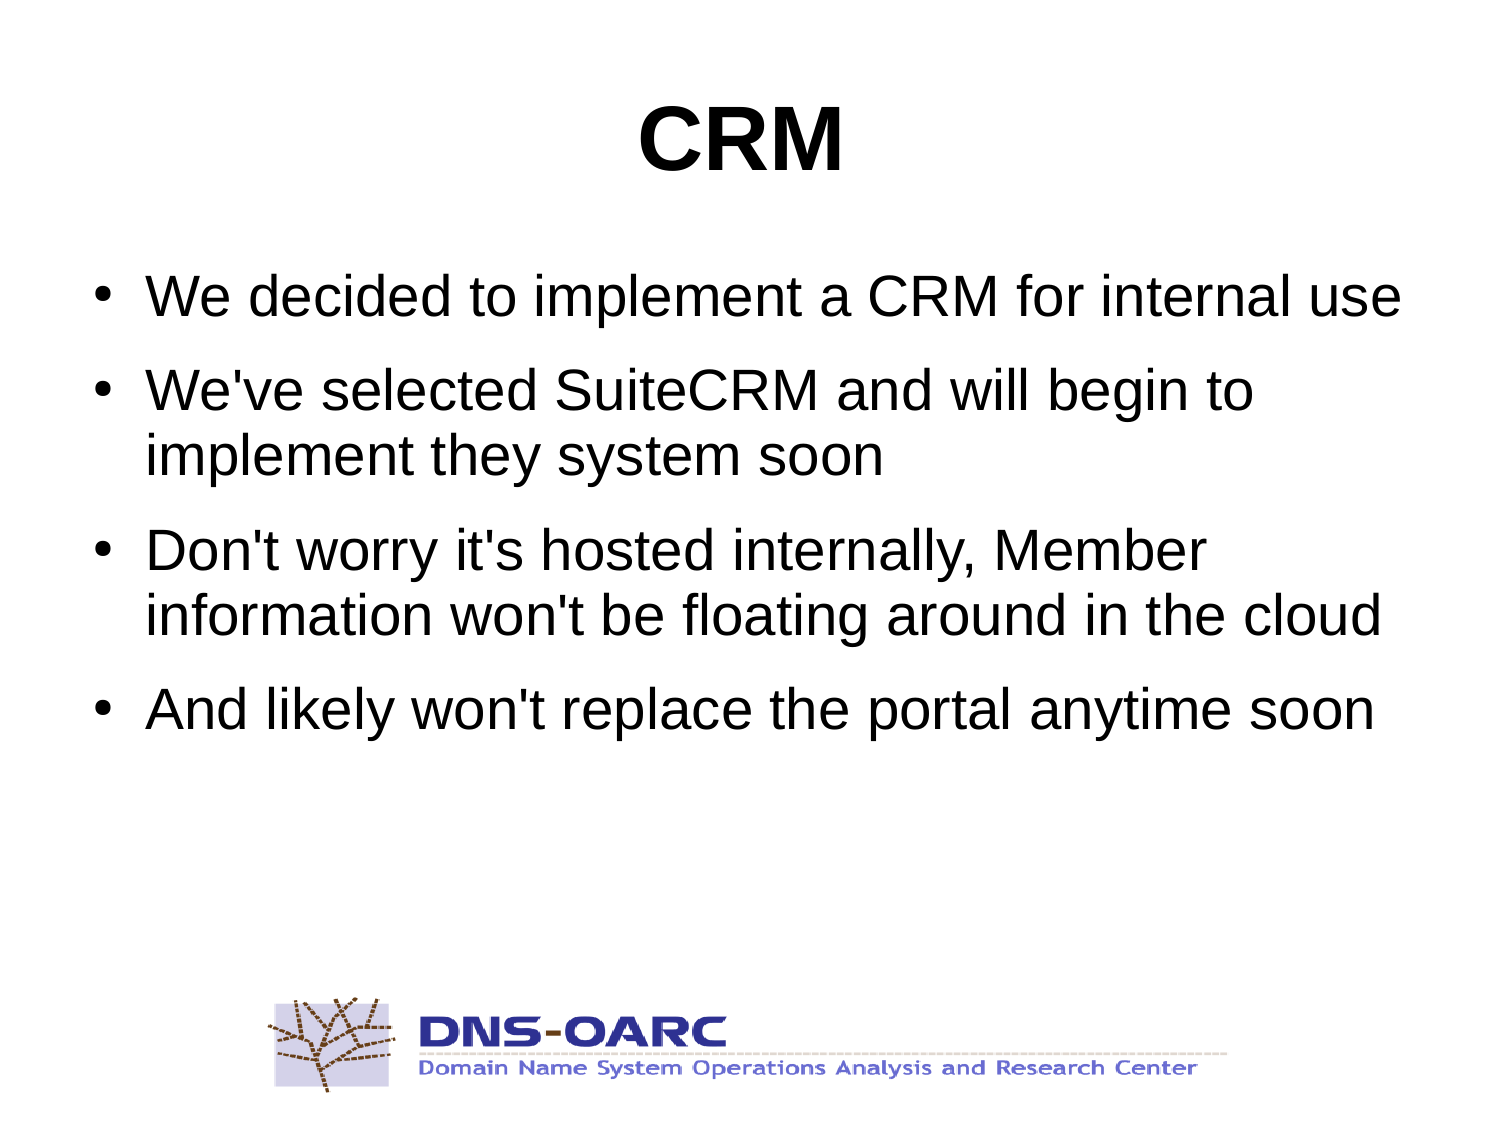

# CRM
We decided to implement a CRM for internal use
We've selected SuiteCRM and will begin to implement they system soon
Don't worry it's hosted internally, Member information won't be floating around in the cloud
And likely won't replace the portal anytime soon